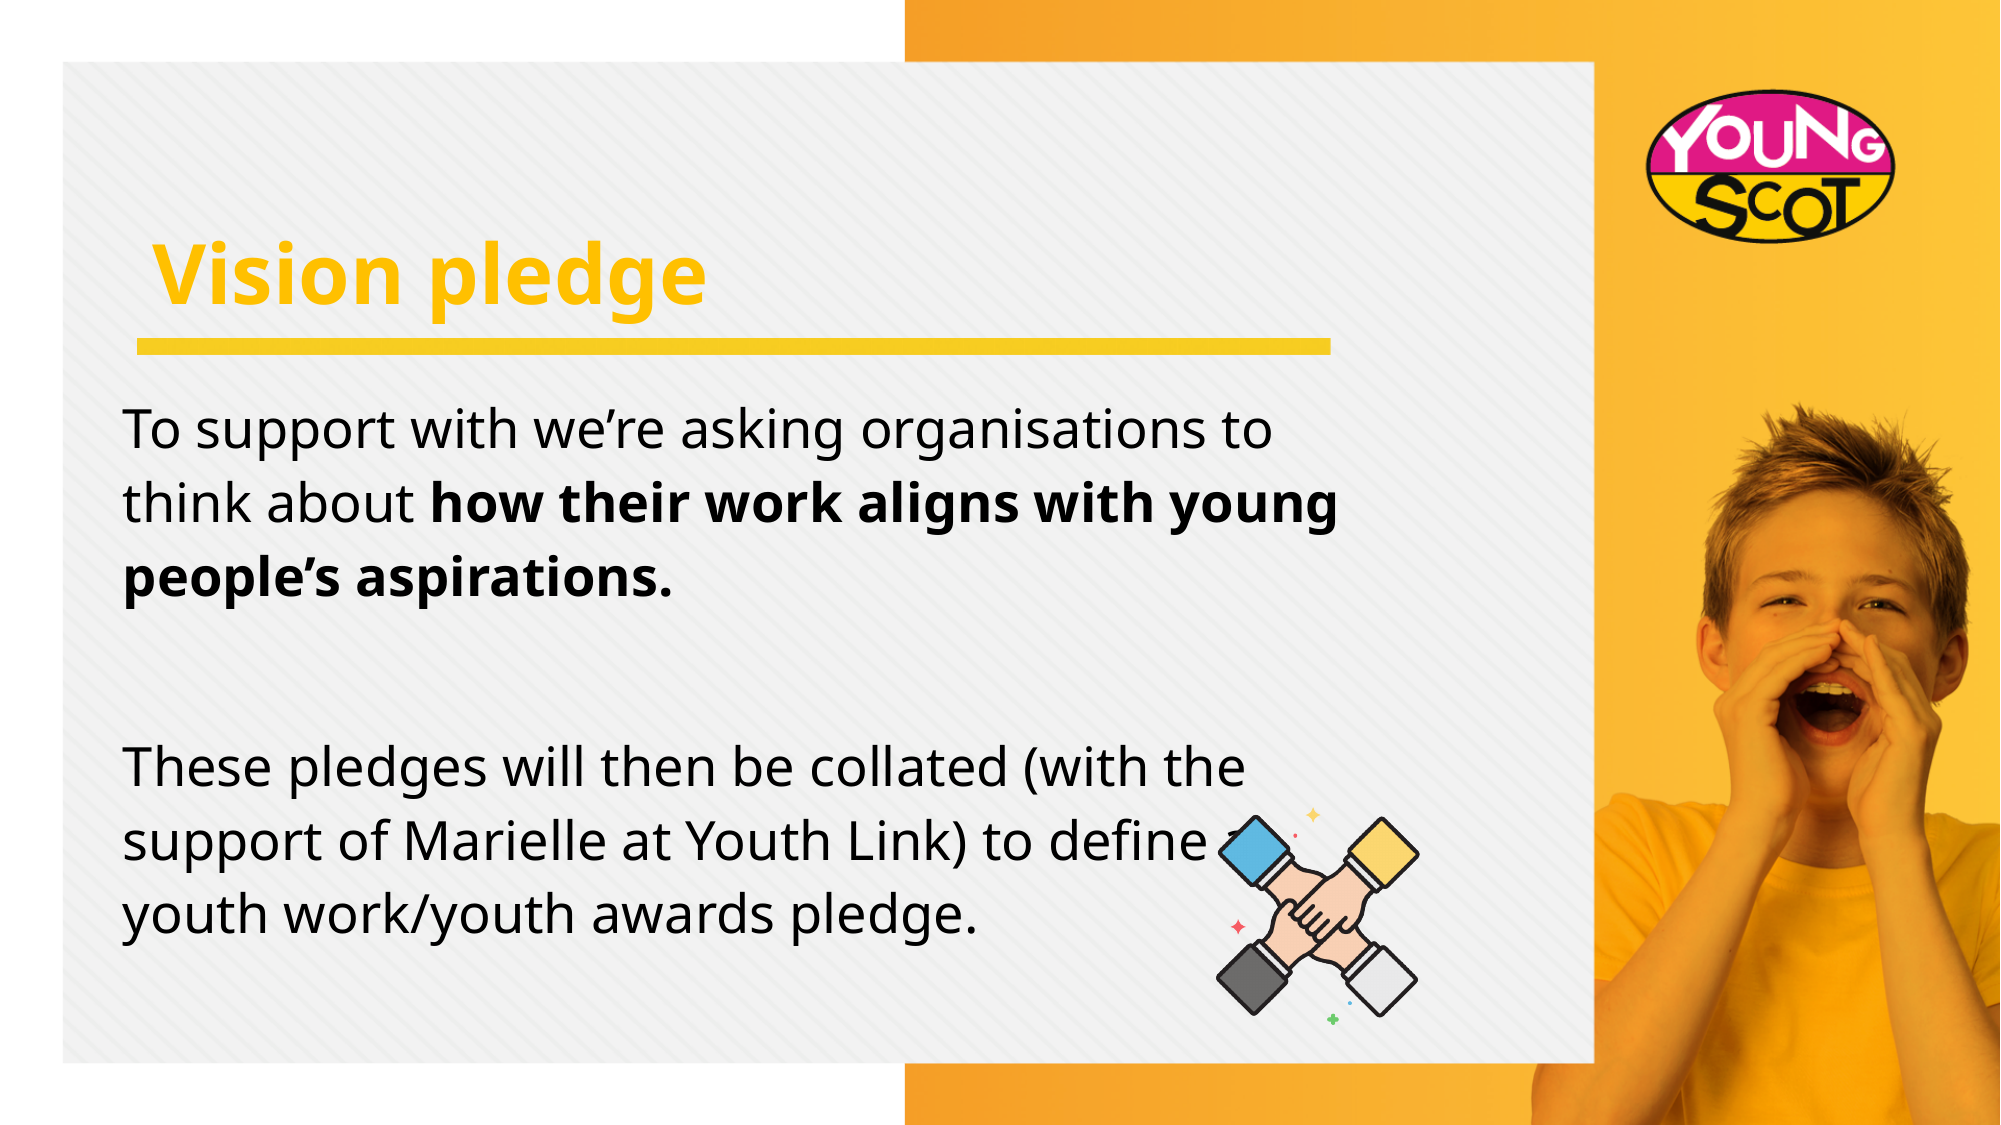

# Vision pledge
To support with we’re asking organisations to think about how their work aligns with young people’s aspirations.
These pledges will then be collated (with the support of Marielle at Youth Link) to define a youth work/youth awards pledge.